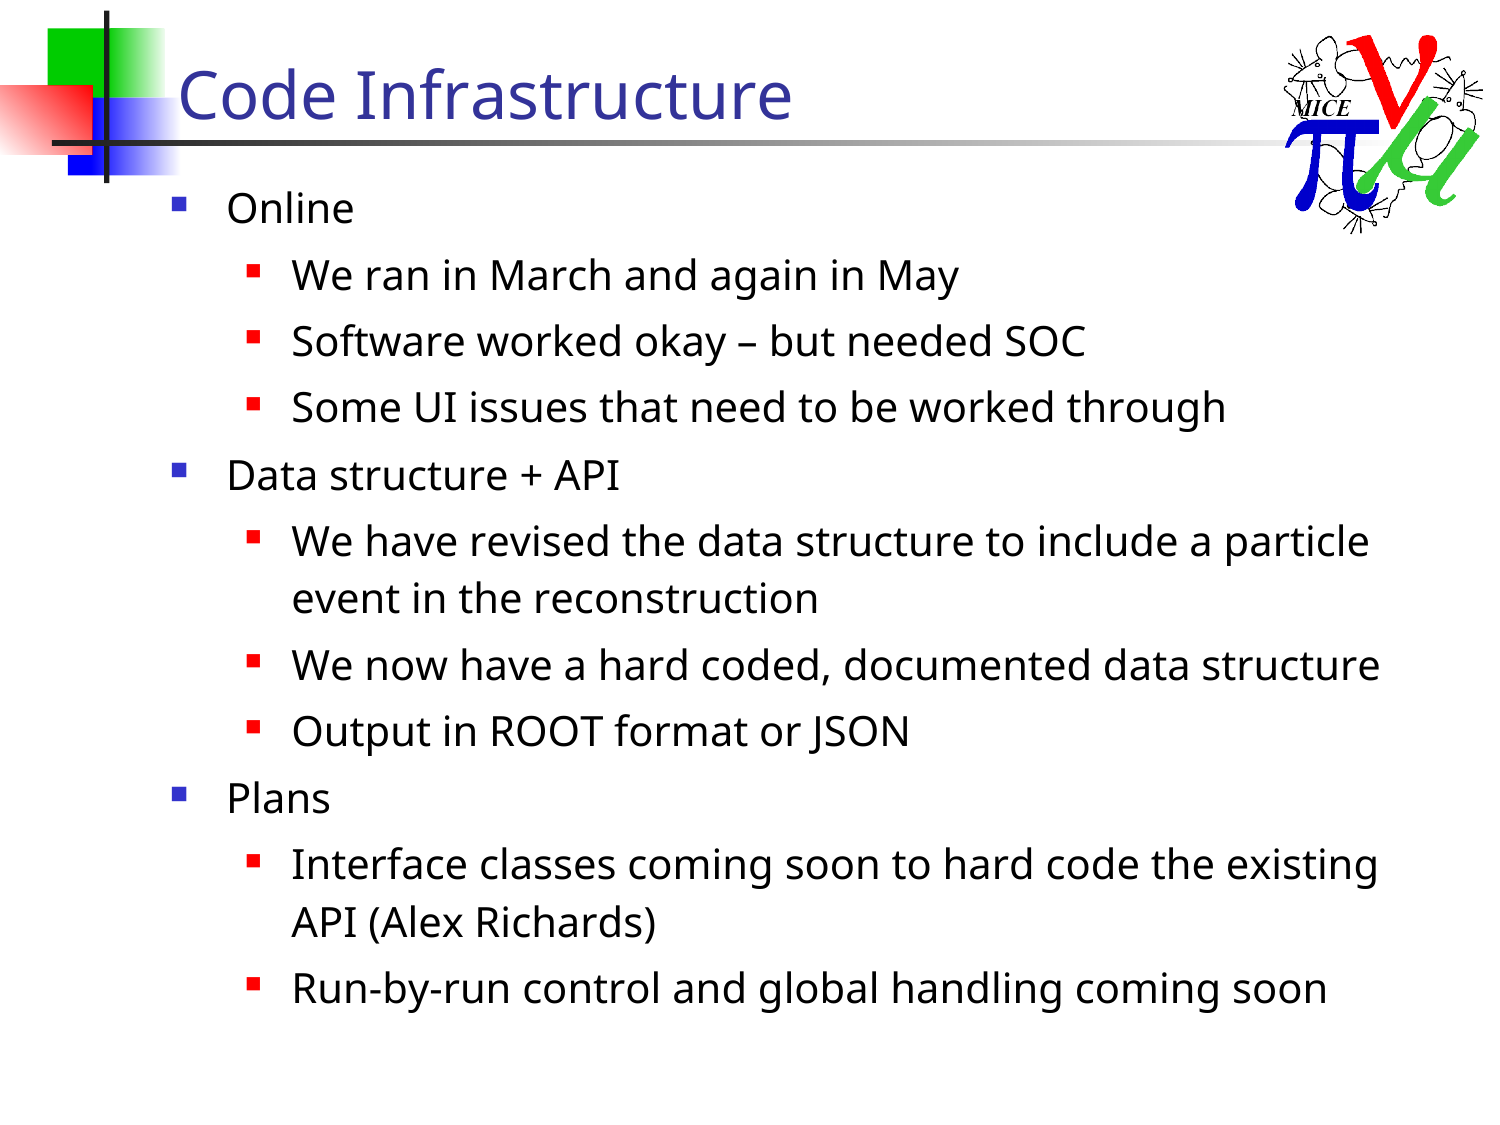

# Code Infrastructure
Online
We ran in March and again in May
Software worked okay – but needed SOC
Some UI issues that need to be worked through
Data structure + API
We have revised the data structure to include a particle event in the reconstruction
We now have a hard coded, documented data structure
Output in ROOT format or JSON
Plans
Interface classes coming soon to hard code the existing API (Alex Richards)
Run-by-run control and global handling coming soon